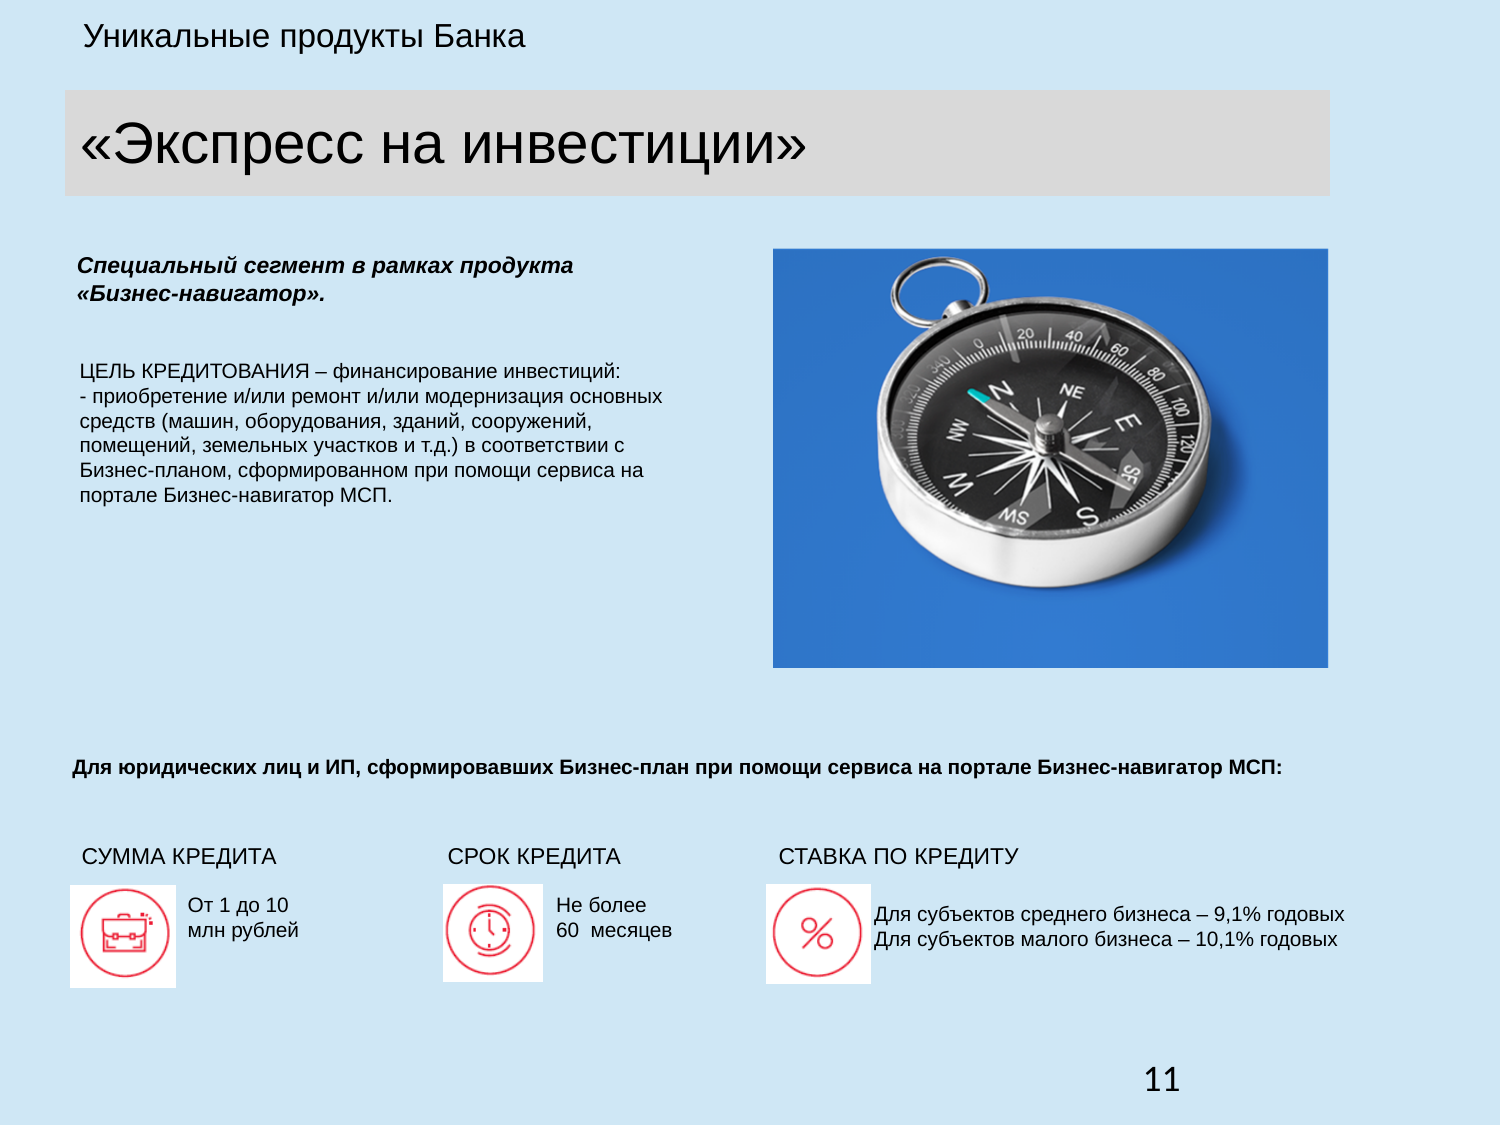

Уникальные продукты Банка
| «Экспресс на инвестиции» |
| --- |
Специальный сегмент в рамках продукта
«Бизнес-навигатор».
ЦЕЛЬ КРЕДИТОВАНИЯ – финансирование инвестиций:
- приобретение и/или ремонт и/или модернизация основных средств (машин, оборудования, зданий, сооружений, помещений, земельных участков и т.д.) в соответствии с Бизнес-планом, сформированном при помощи сервиса на портале Бизнес-навигатор МСП.
Для юридических лиц и ИП, сформировавших Бизнес-план при помощи сервиса на портале Бизнес-навигатор МСП:
СУММА КРЕДИТА
СРОК КРЕДИТА
СТАВКА ПО КРЕДИТУ
От 1 до 10
млн рублей
Не более
60 месяцев
Для субъектов среднего бизнеса – 9,1% годовых
Для субъектов малого бизнеса – 10,1% годовых